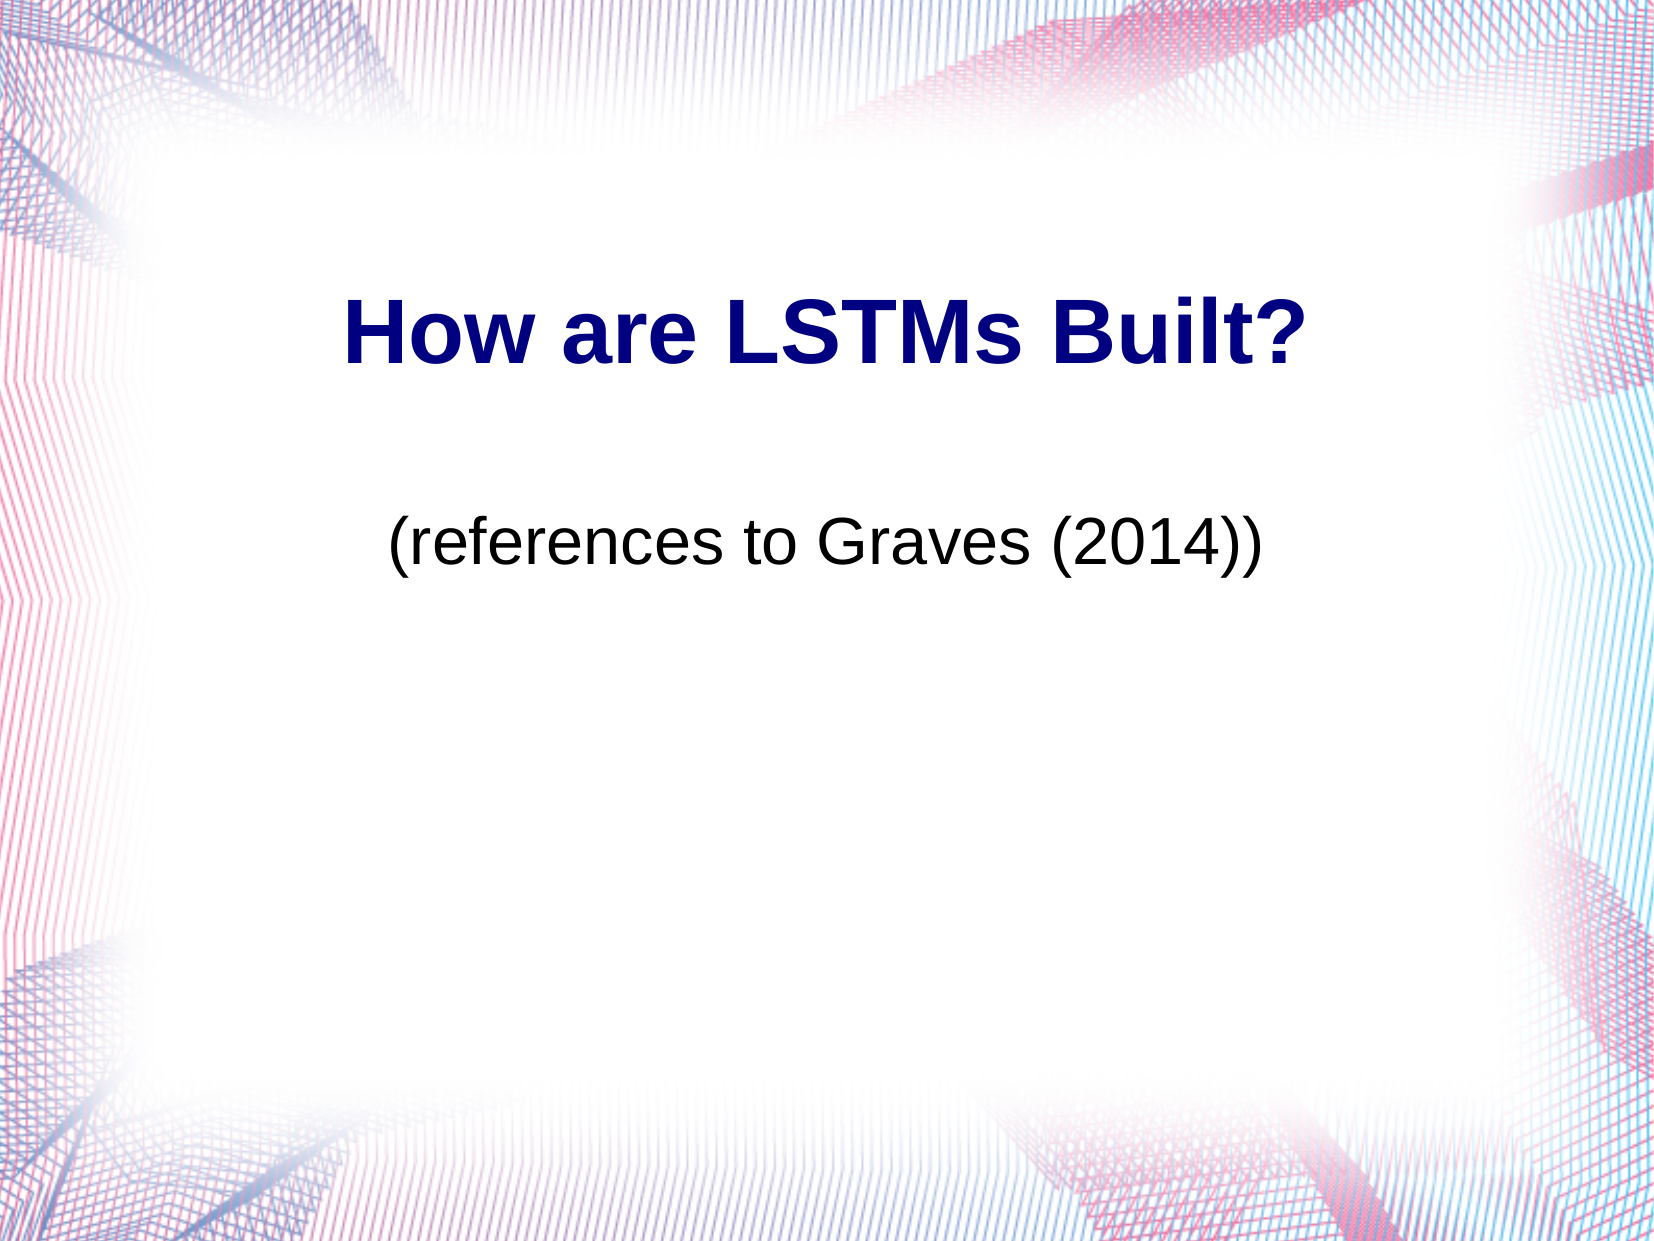

(references to Graves (2014))
# How are LSTMs Built?